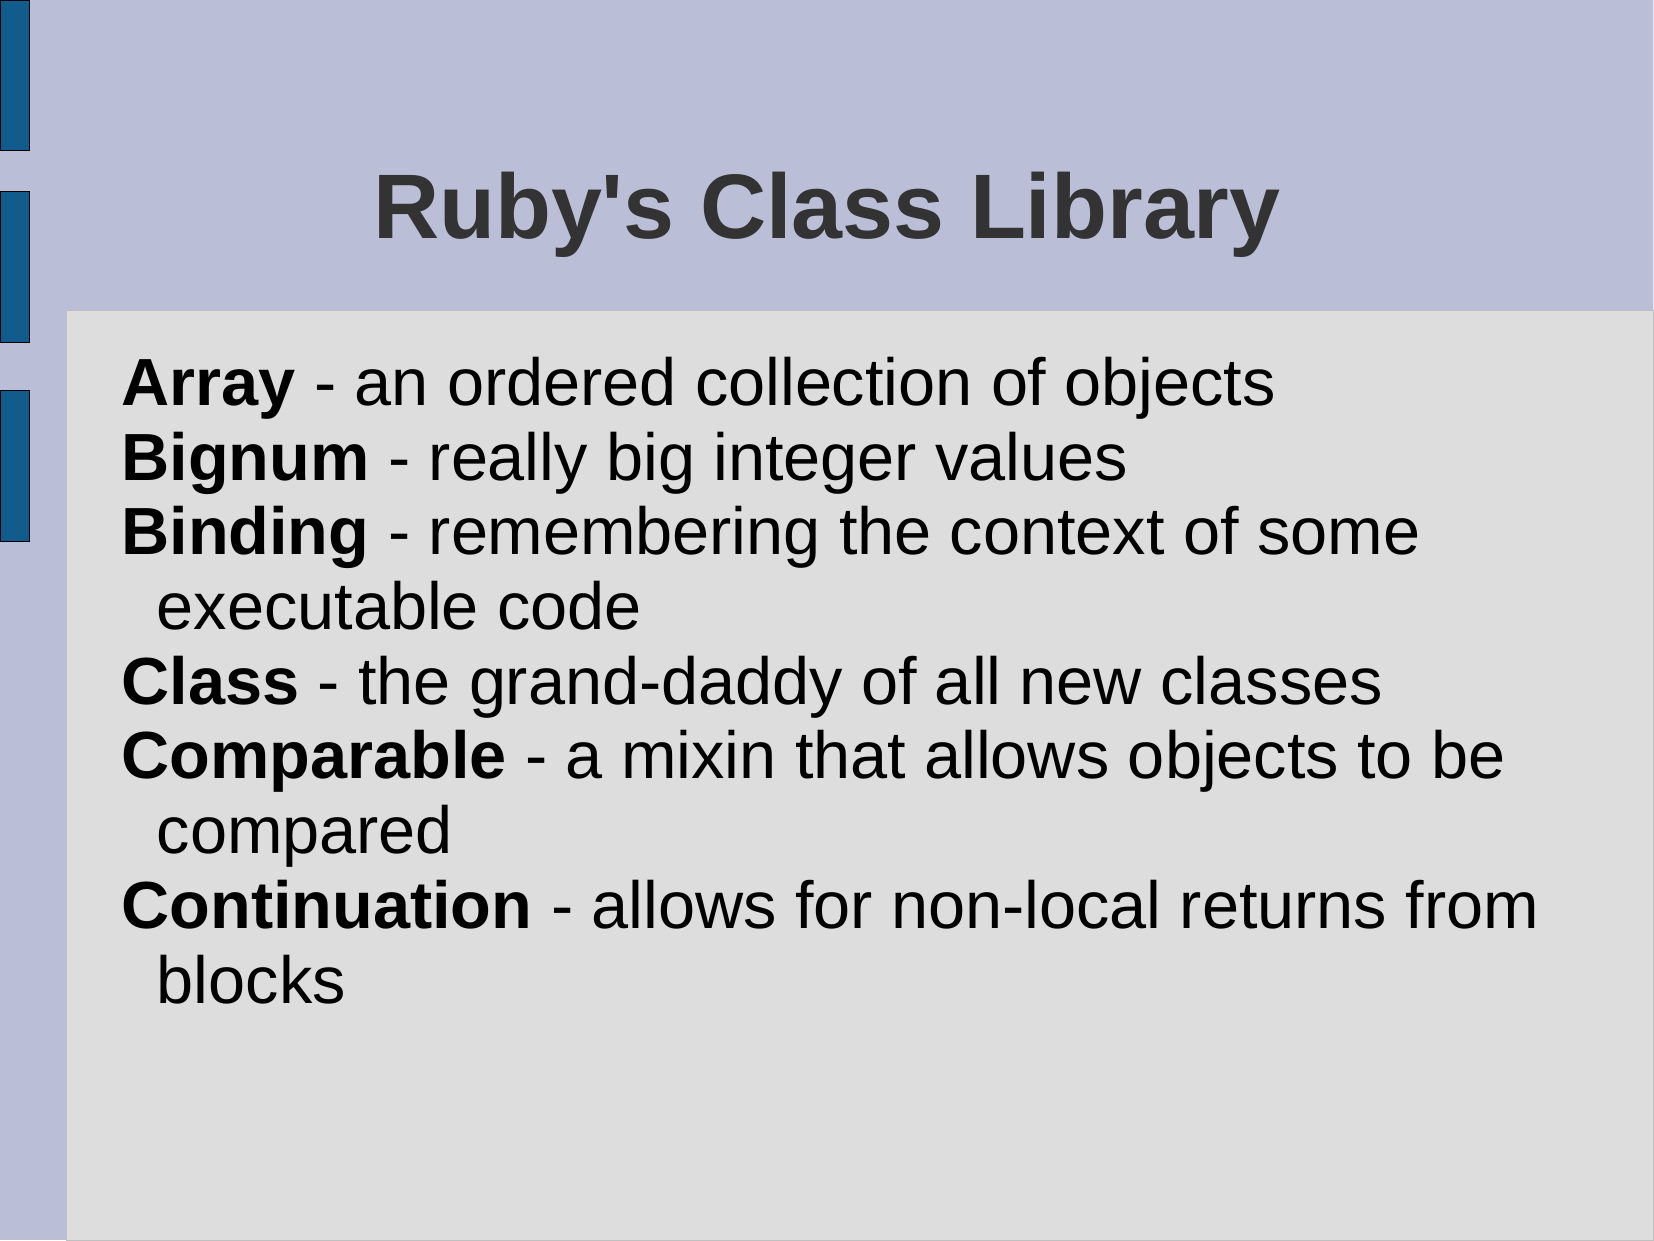

# Ruby's Class Library
Array - an ordered collection of objects
Bignum - really big integer values
Binding - remembering the context of some executable code
Class - the grand-daddy of all new classes
Comparable - a mixin that allows objects to be compared
Continuation - allows for non-local returns from blocks